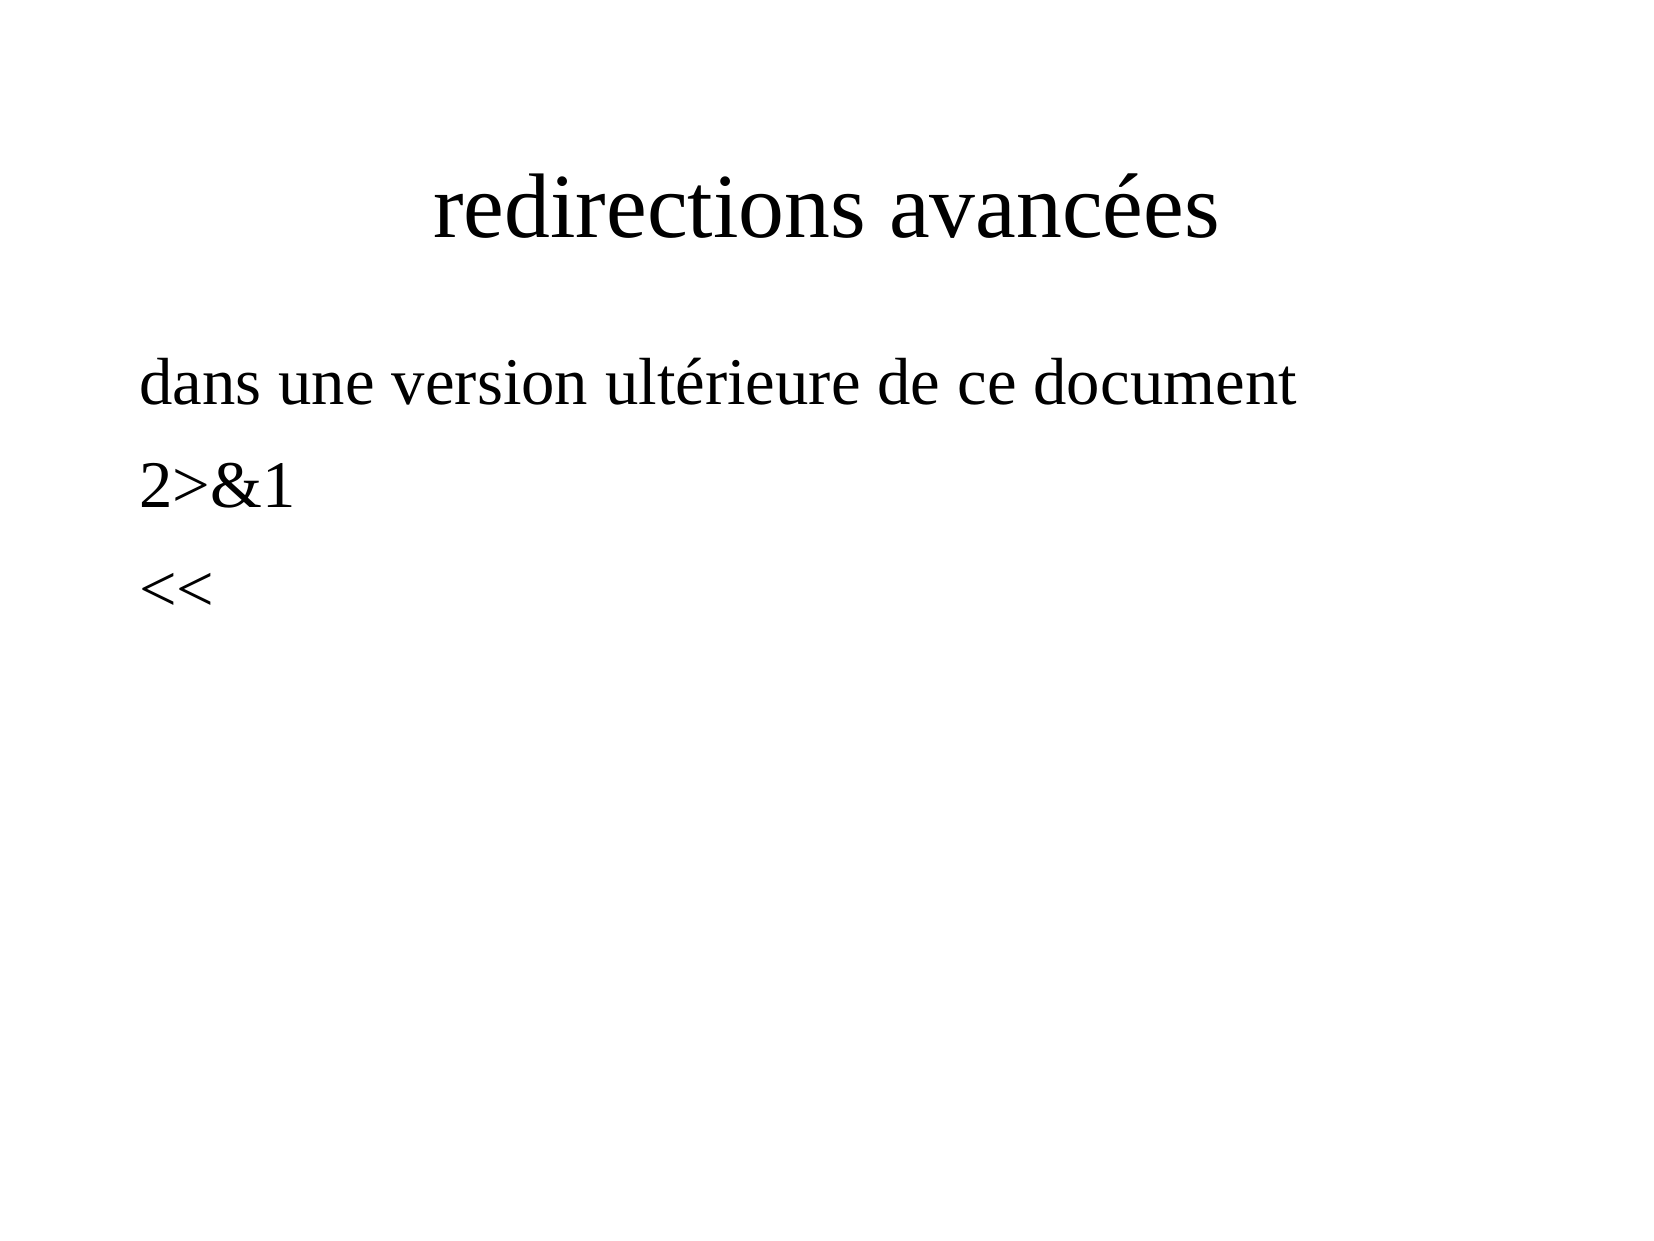

# redirections avancées
dans une version ultérieure de ce document
2>&1
<<